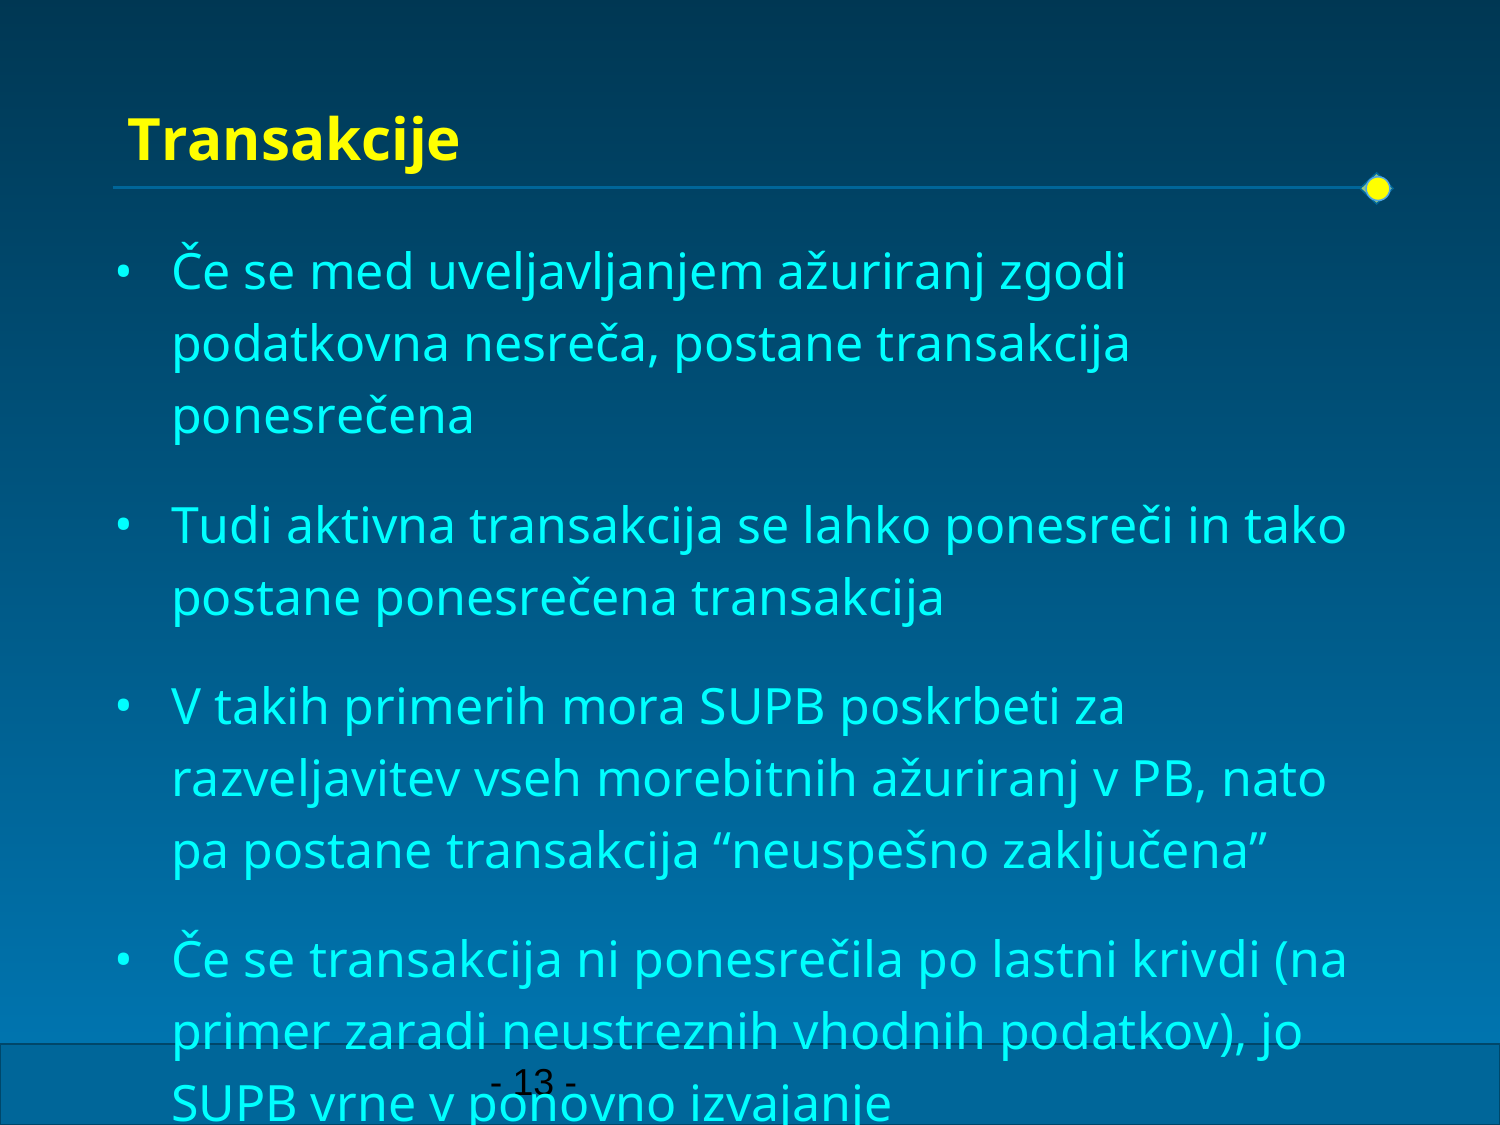

# Transakcije
Če se med uveljavljanjem ažuriranj zgodi podatkovna nesreča, postane transakcija ponesrečena
Tudi aktivna transakcija se lahko ponesreči in tako postane ponesrečena transakcija
V takih primerih mora SUPB poskrbeti za razveljavitev vseh morebitnih ažuriranj v PB, nato pa postane transakcija “neuspešno zaključena”
Če se transakcija ni ponesrečila po lastni krivdi (na primer zaradi neustreznih vhodnih podatkov), jo SUPB vrne v ponovno izvajanje